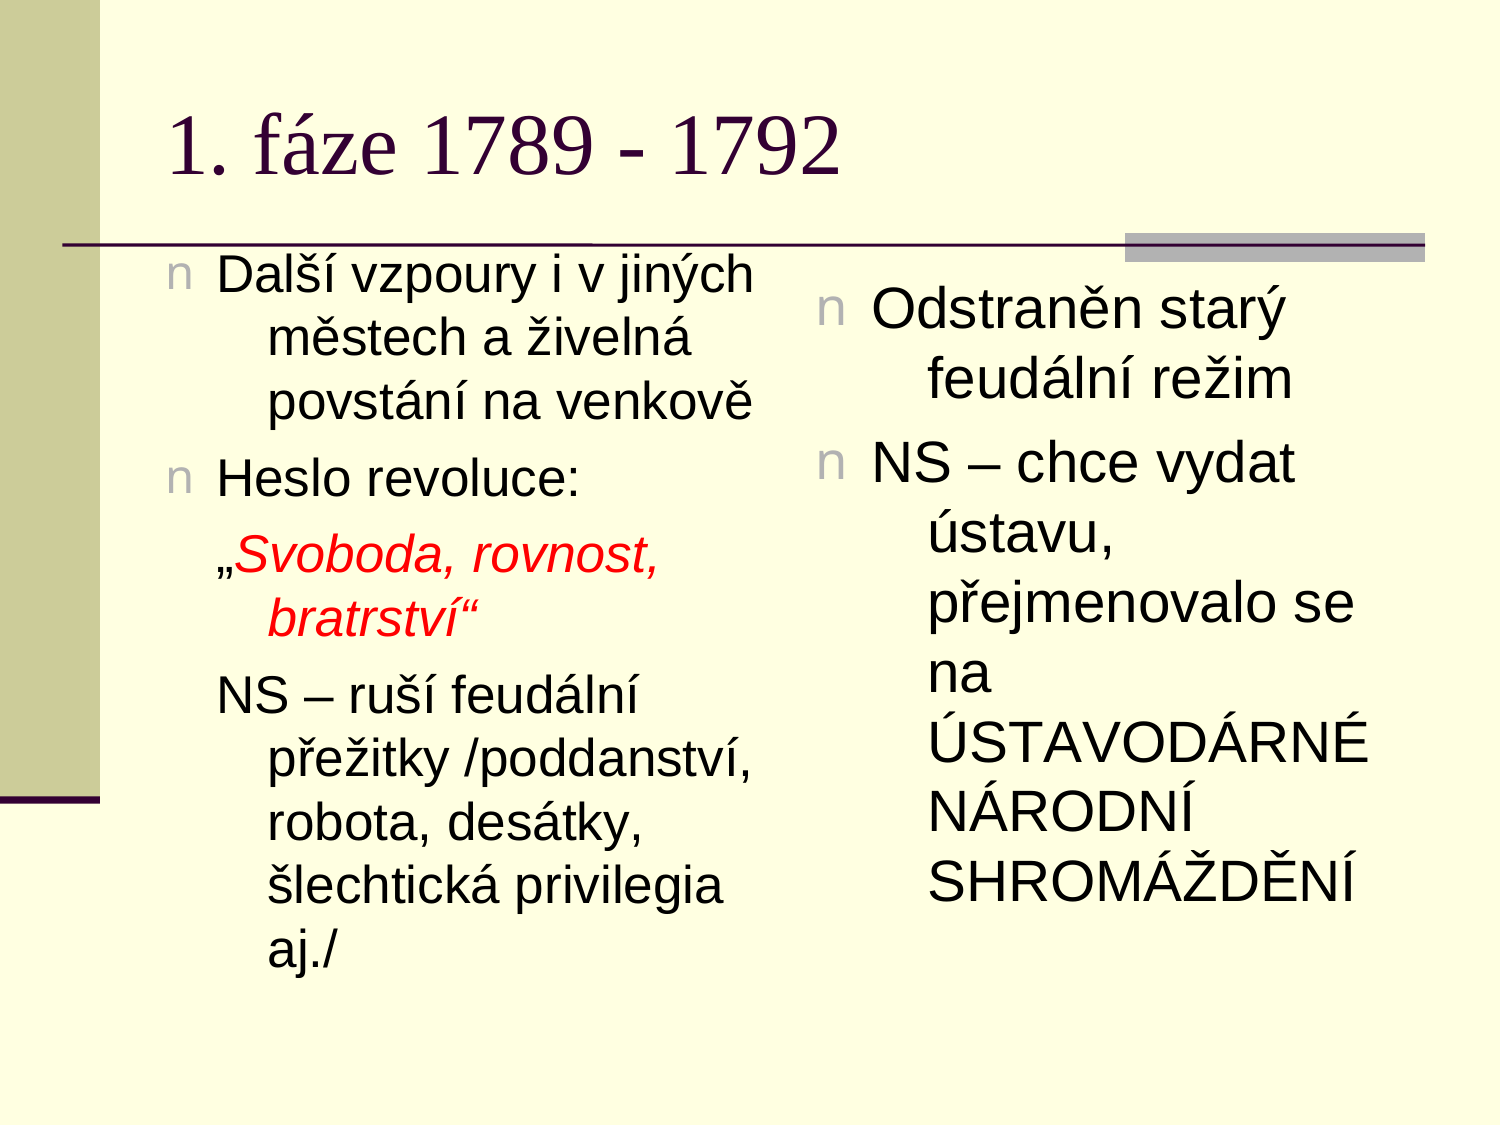

# 1. fáze 1789 - 1792
Další vzpoury i v jiných městech a živelná povstání na venkově
Heslo revoluce:
„Svoboda, rovnost, bratrství“
NS – ruší feudální přežitky /poddanství, robota, desátky, šlechtická privilegia aj./
Odstraněn starý feudální režim
NS – chce vydat ústavu, přejmenovalo se na ÚSTAVODÁRNÉ NÁRODNÍ SHROMÁŽDĚNÍ